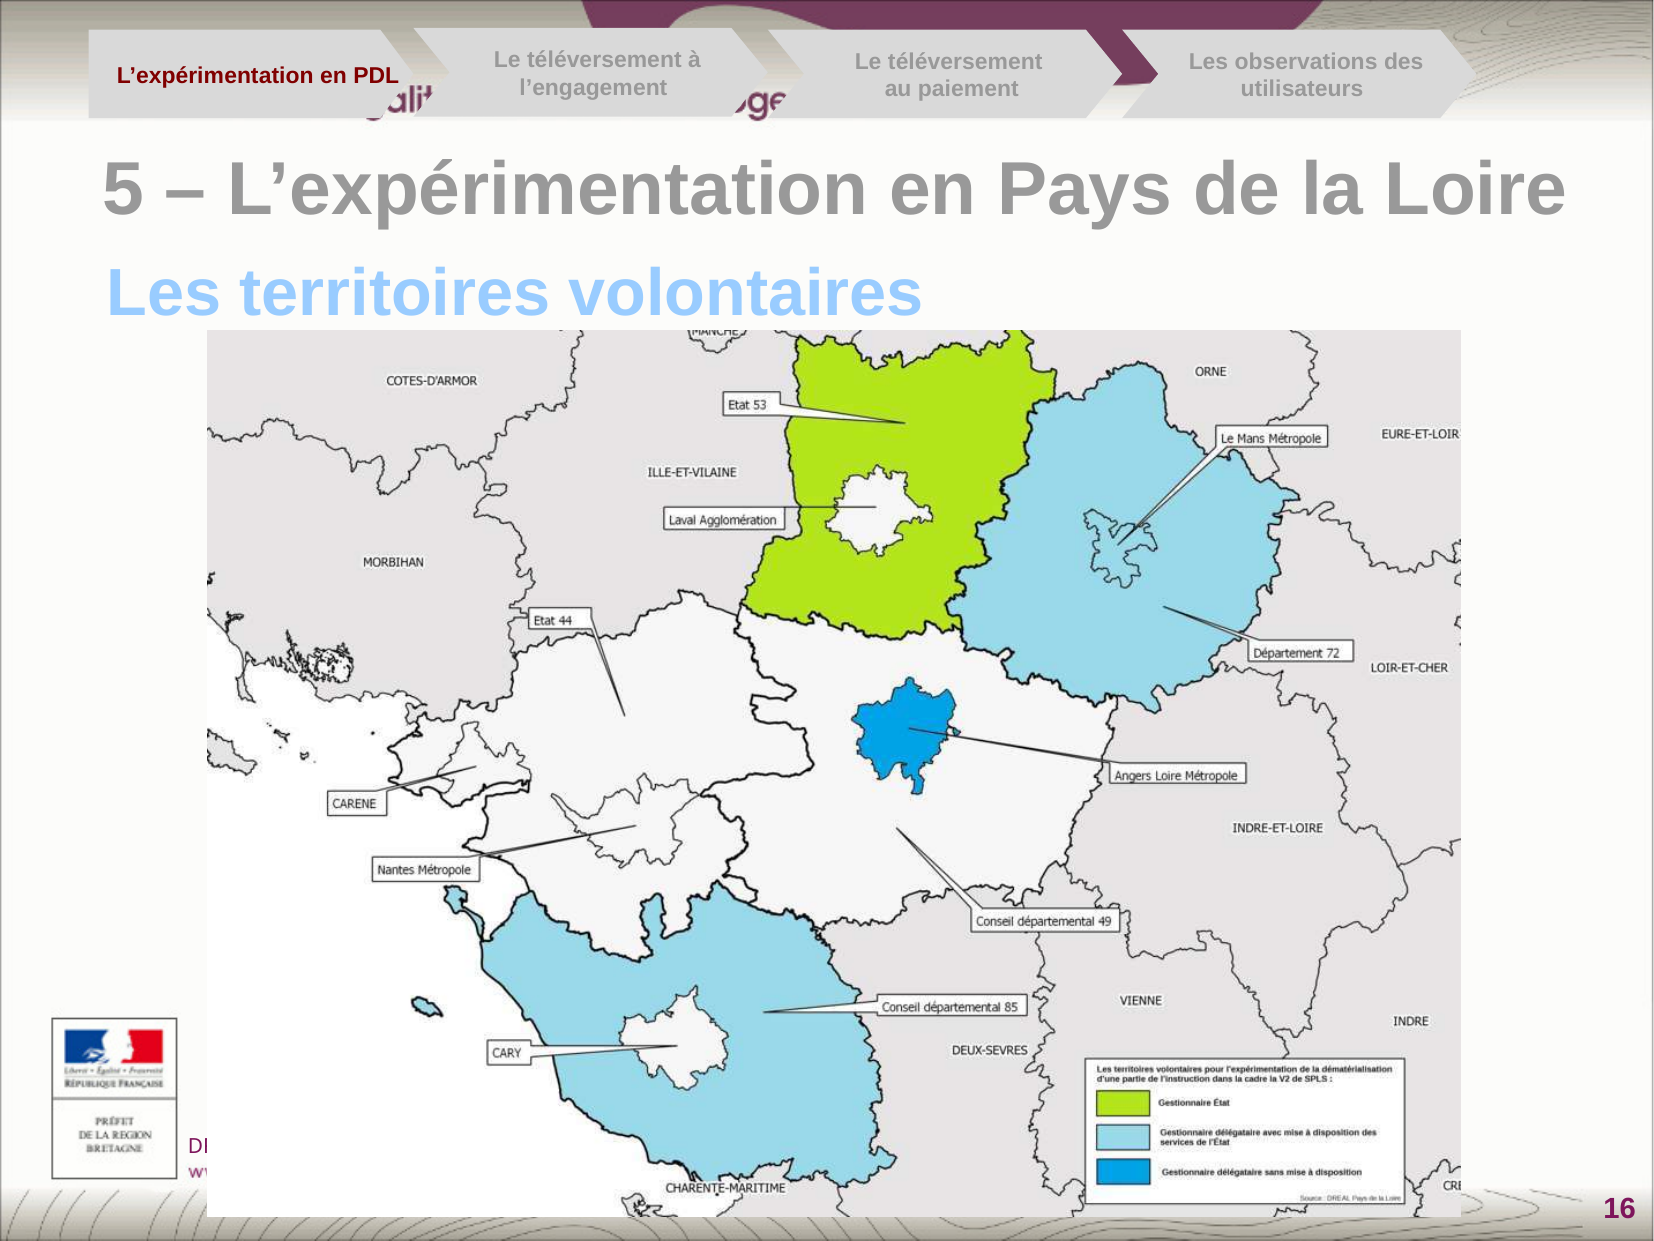

Le téléversement à l’engagement
L’expérimentation en PDL
Le téléversement
au paiement
Les observations des utilisateurs
L’expérimentation de la dématérialisation
L’expérimentation de la dématérialisation
# 5 – L’expérimentation en Pays de la Loire
Les territoires volontaires
DREAL Bretagne : Le logement locatif social - Données SISAL année 2013